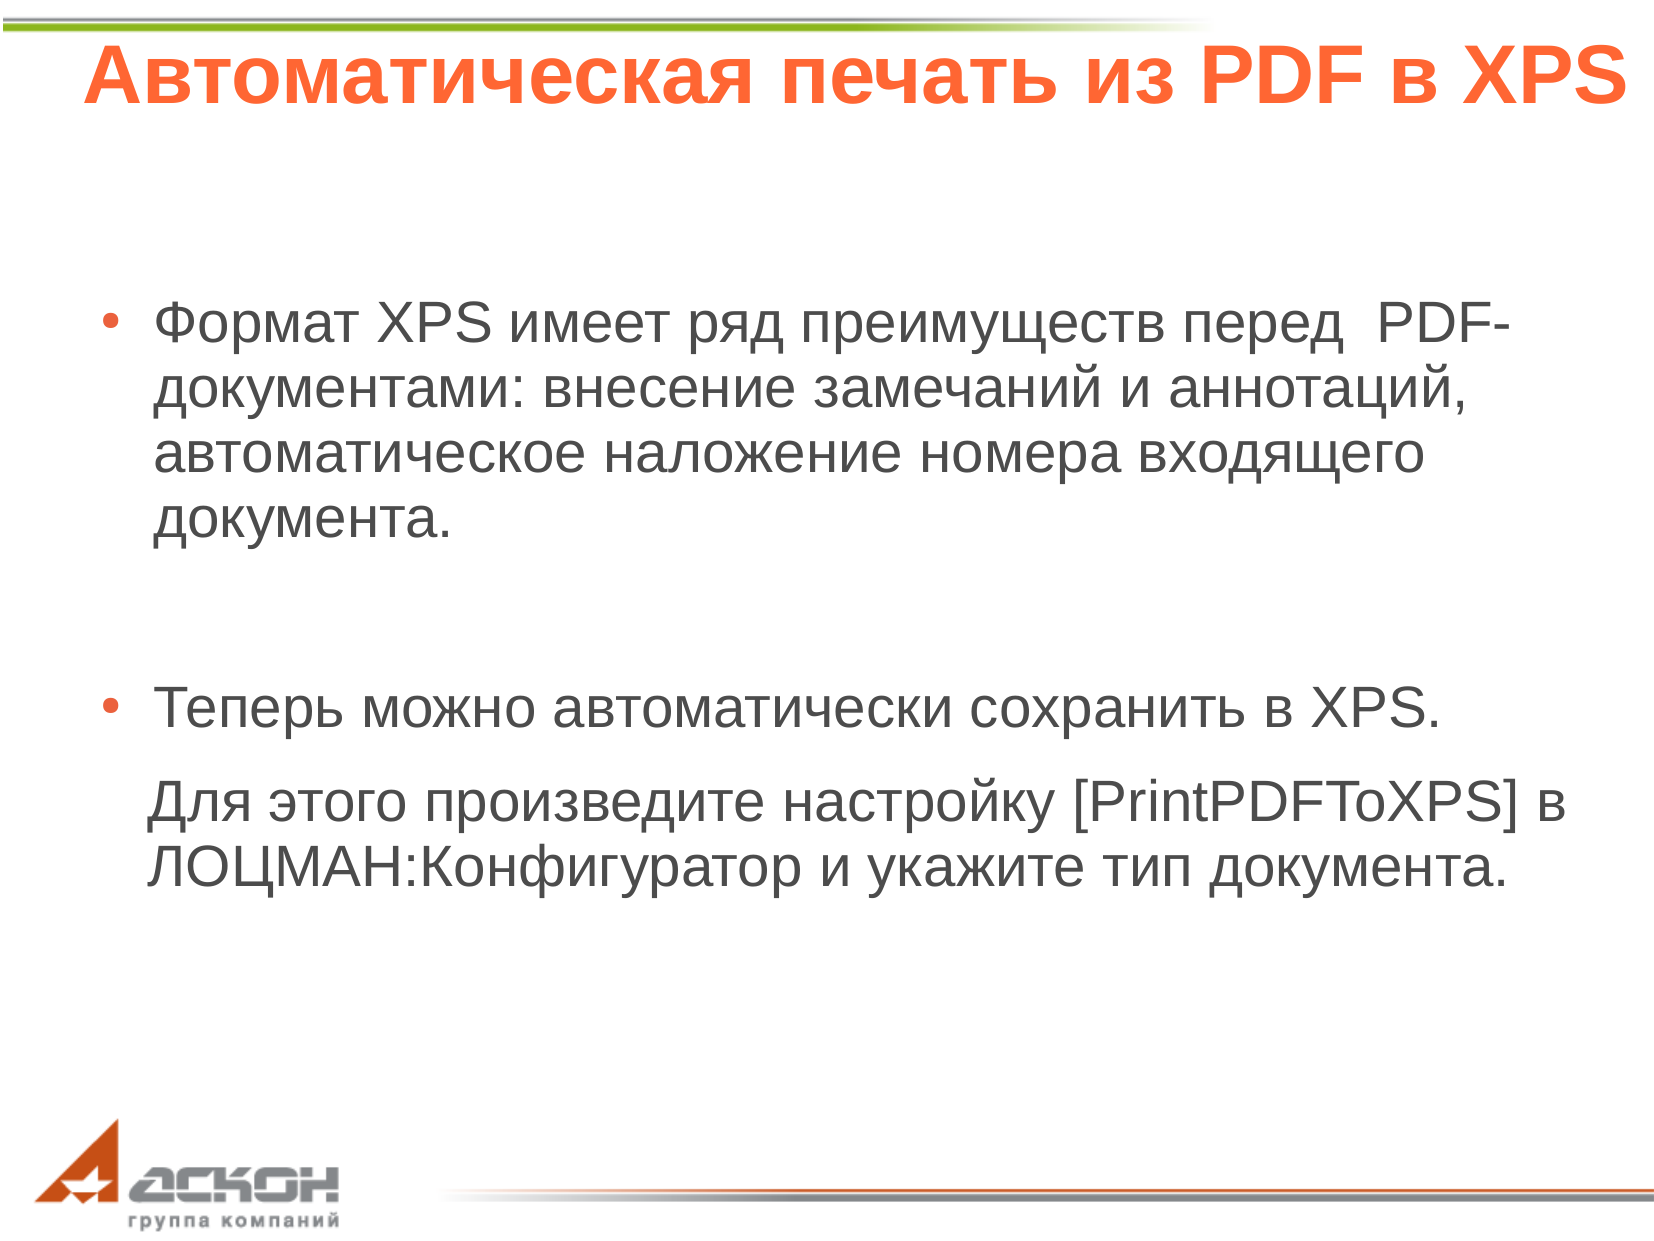

# Автоматическая печать из PDF в XPS
Формат XPS имеет ряд преимуществ перед PDF-документами: внесение замечаний и аннотаций, автоматическое наложение номера входящего документа.
Теперь можно автоматически сохранить в XPS.
 Для этого произведите настройку [PrintPDFToXPS] в ЛОЦМАН:Конфигуратор и укажите тип документа.